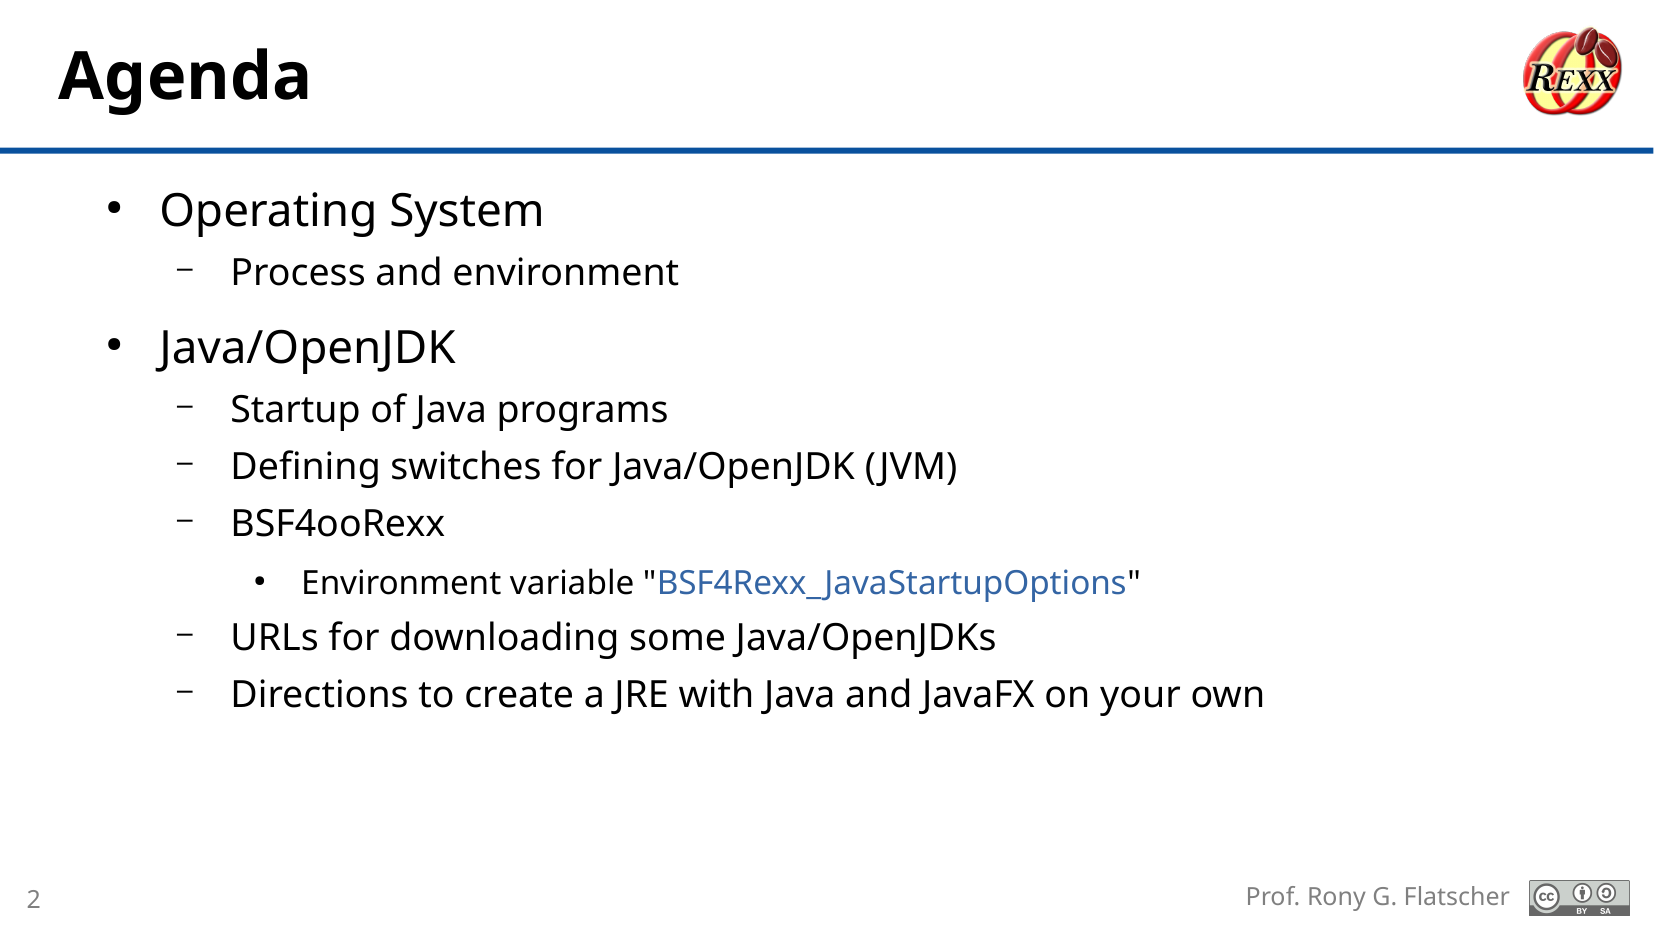

# Agenda
Operating System
Process and environment
Java/OpenJDK
Startup of Java programs
Defining switches for Java/OpenJDK (JVM)
BSF4ooRexx
Environment variable "BSF4Rexx_JavaStartupOptions"
URLs for downloading some Java/OpenJDKs
Directions to create a JRE with Java and JavaFX on your own